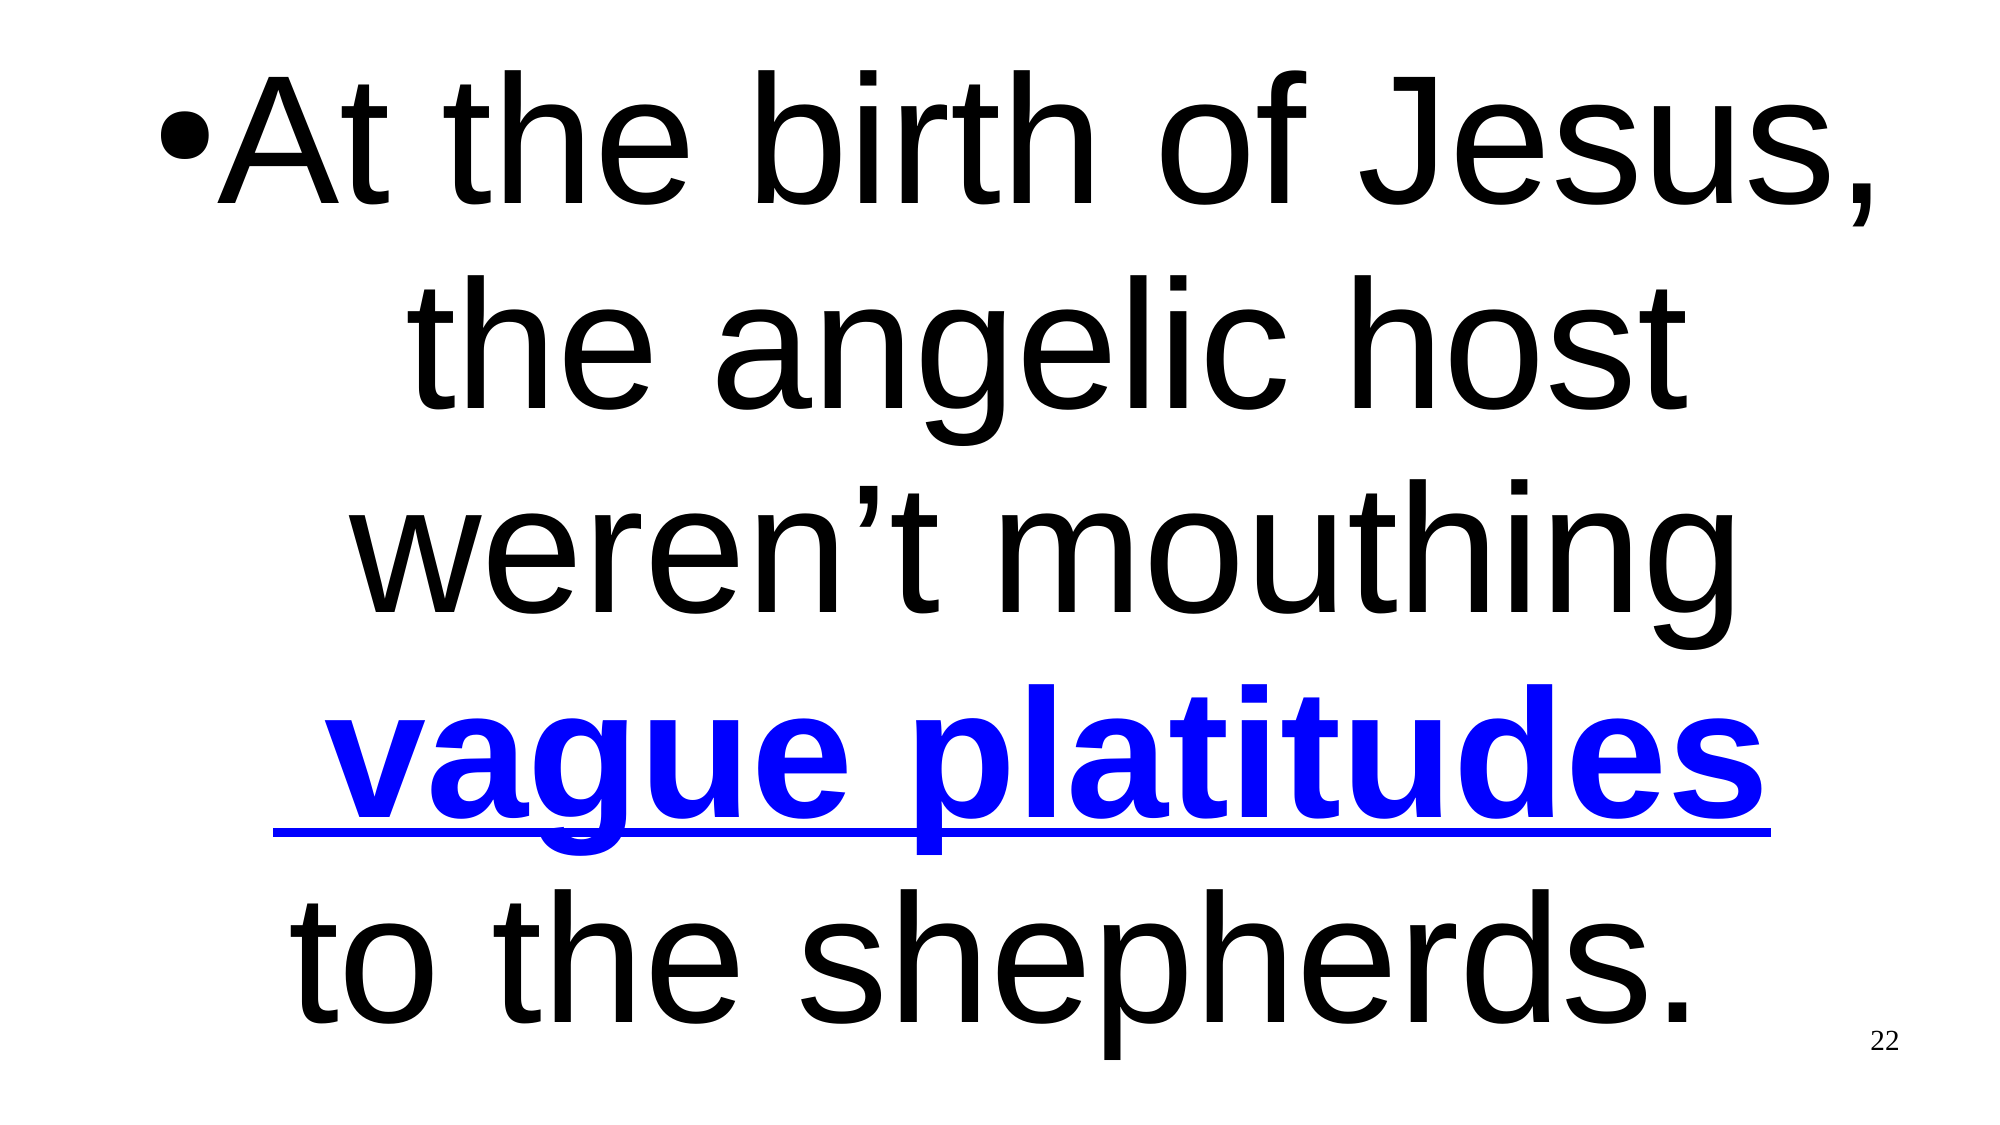

# At the birth of Jesus, the angelic host weren’t mouthing vague platitudes to the shepherds.
22